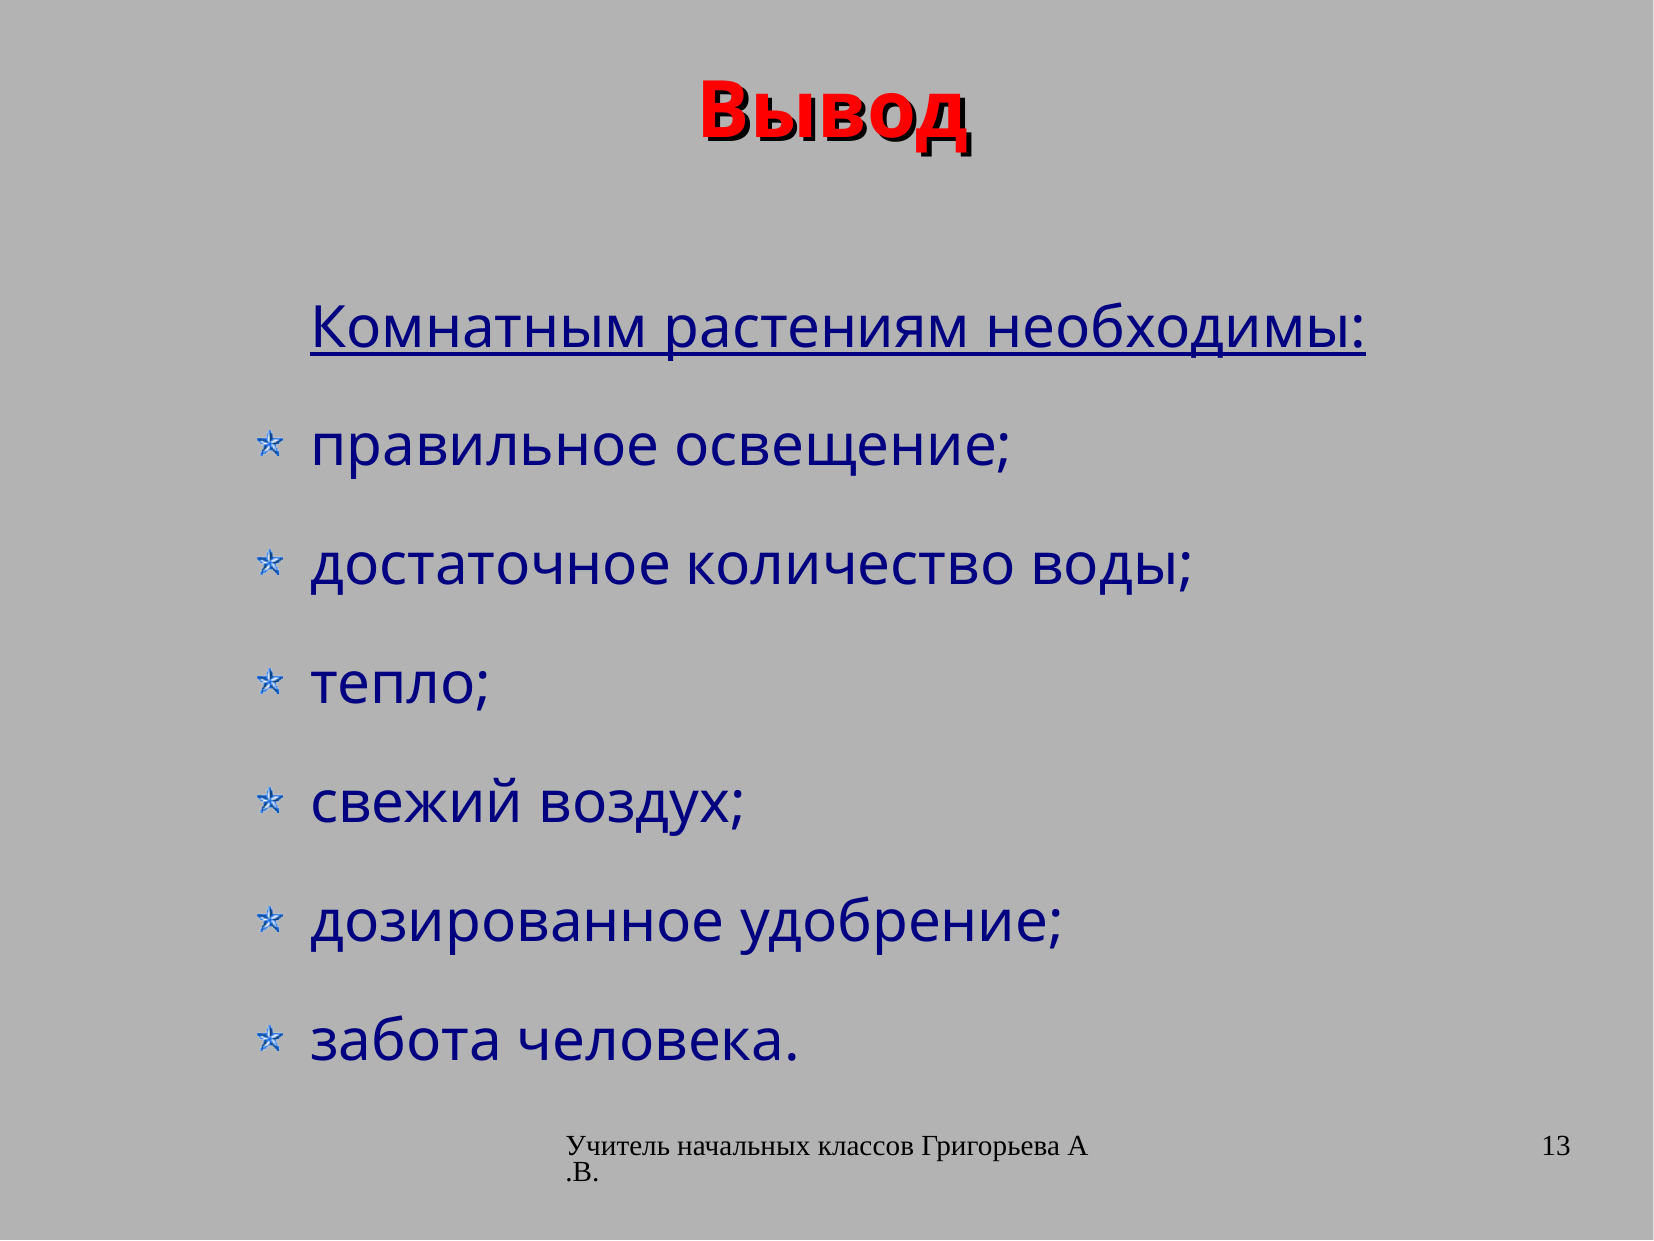

# Вывод
Комнатным растениям необходимы:
правильное освещение;
достаточное количество воды;
тепло;
свежий воздух;
дозированное удобрение;
забота человека.
Учитель начальных классов Григорьева А.В.
13